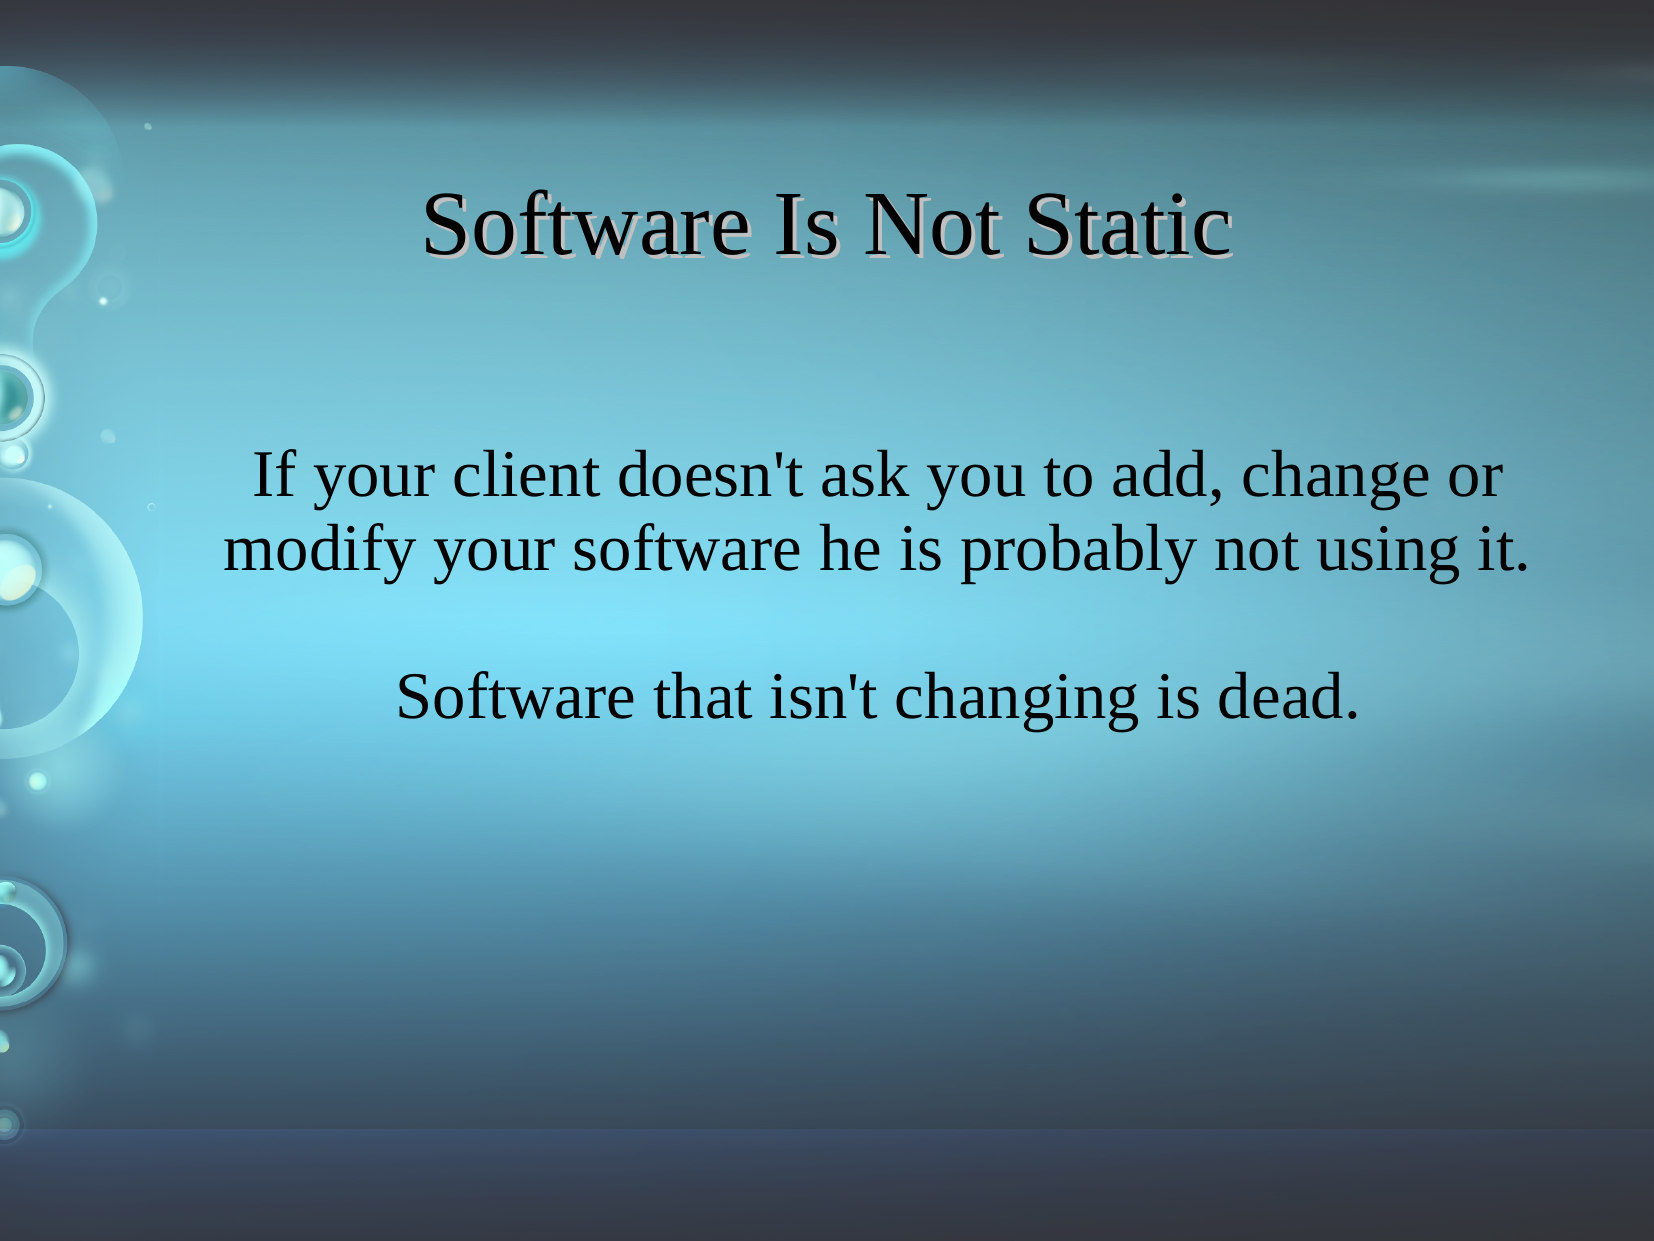

If your client doesn't ask you to add, change or modify your software he is probably not using it.
Software that isn't changing is dead.
# Software Is Not Static